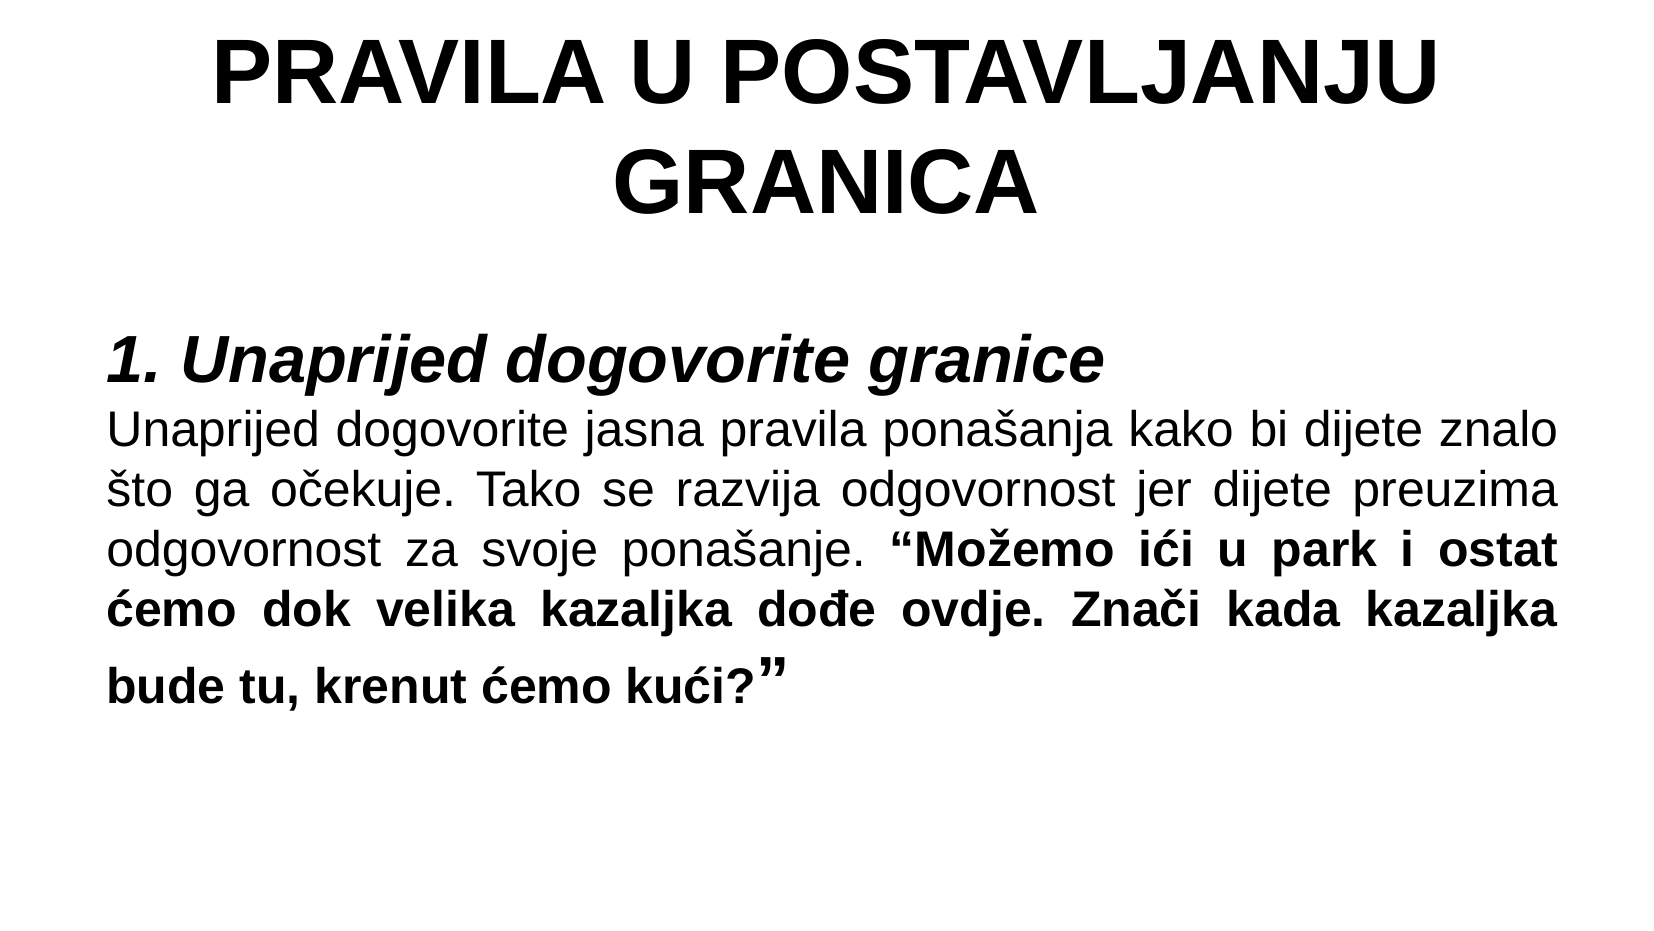

# PRAVILA U POSTAVLJANJU GRANICA
1. Unaprijed dogovorite granice
Unaprijed dogovorite jasna pravila ponašanja kako bi dijete znalo što ga očekuje. Tako se razvija odgovornost jer dijete preuzima odgovornost za svoje ponašanje. “Možemo ići u park i ostat ćemo dok velika kazaljka dođe ovdje. Znači kada kazaljka bude tu, krenut ćemo kući?”